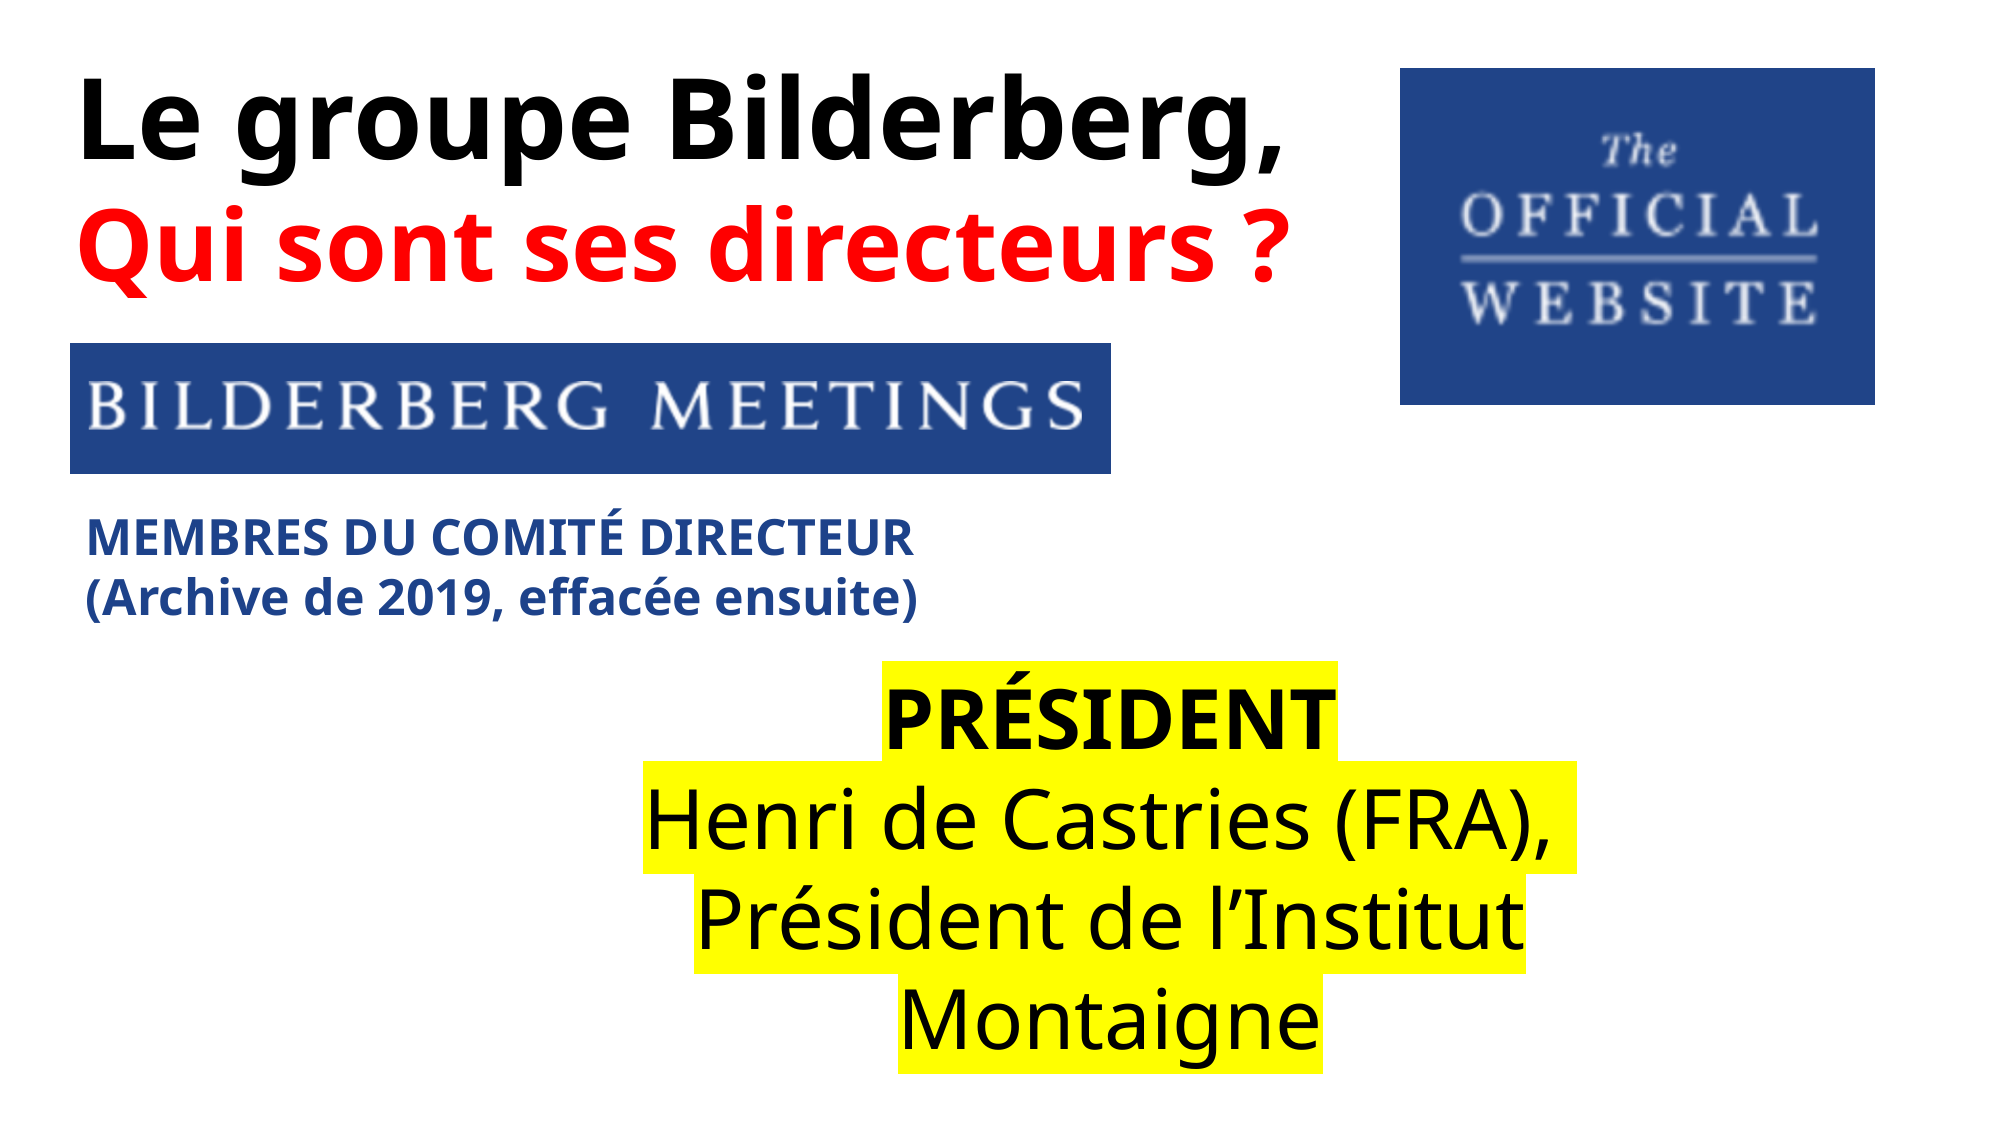

Le groupe Bilderberg,
Qui sont ses directeurs ?
MEMBRES DU COMITÉ DIRECTEUR
(Archive de 2019, effacée ensuite)
PRÉSIDENT
Henri de Castries (FRA),
Président de l’Institut Montaigne